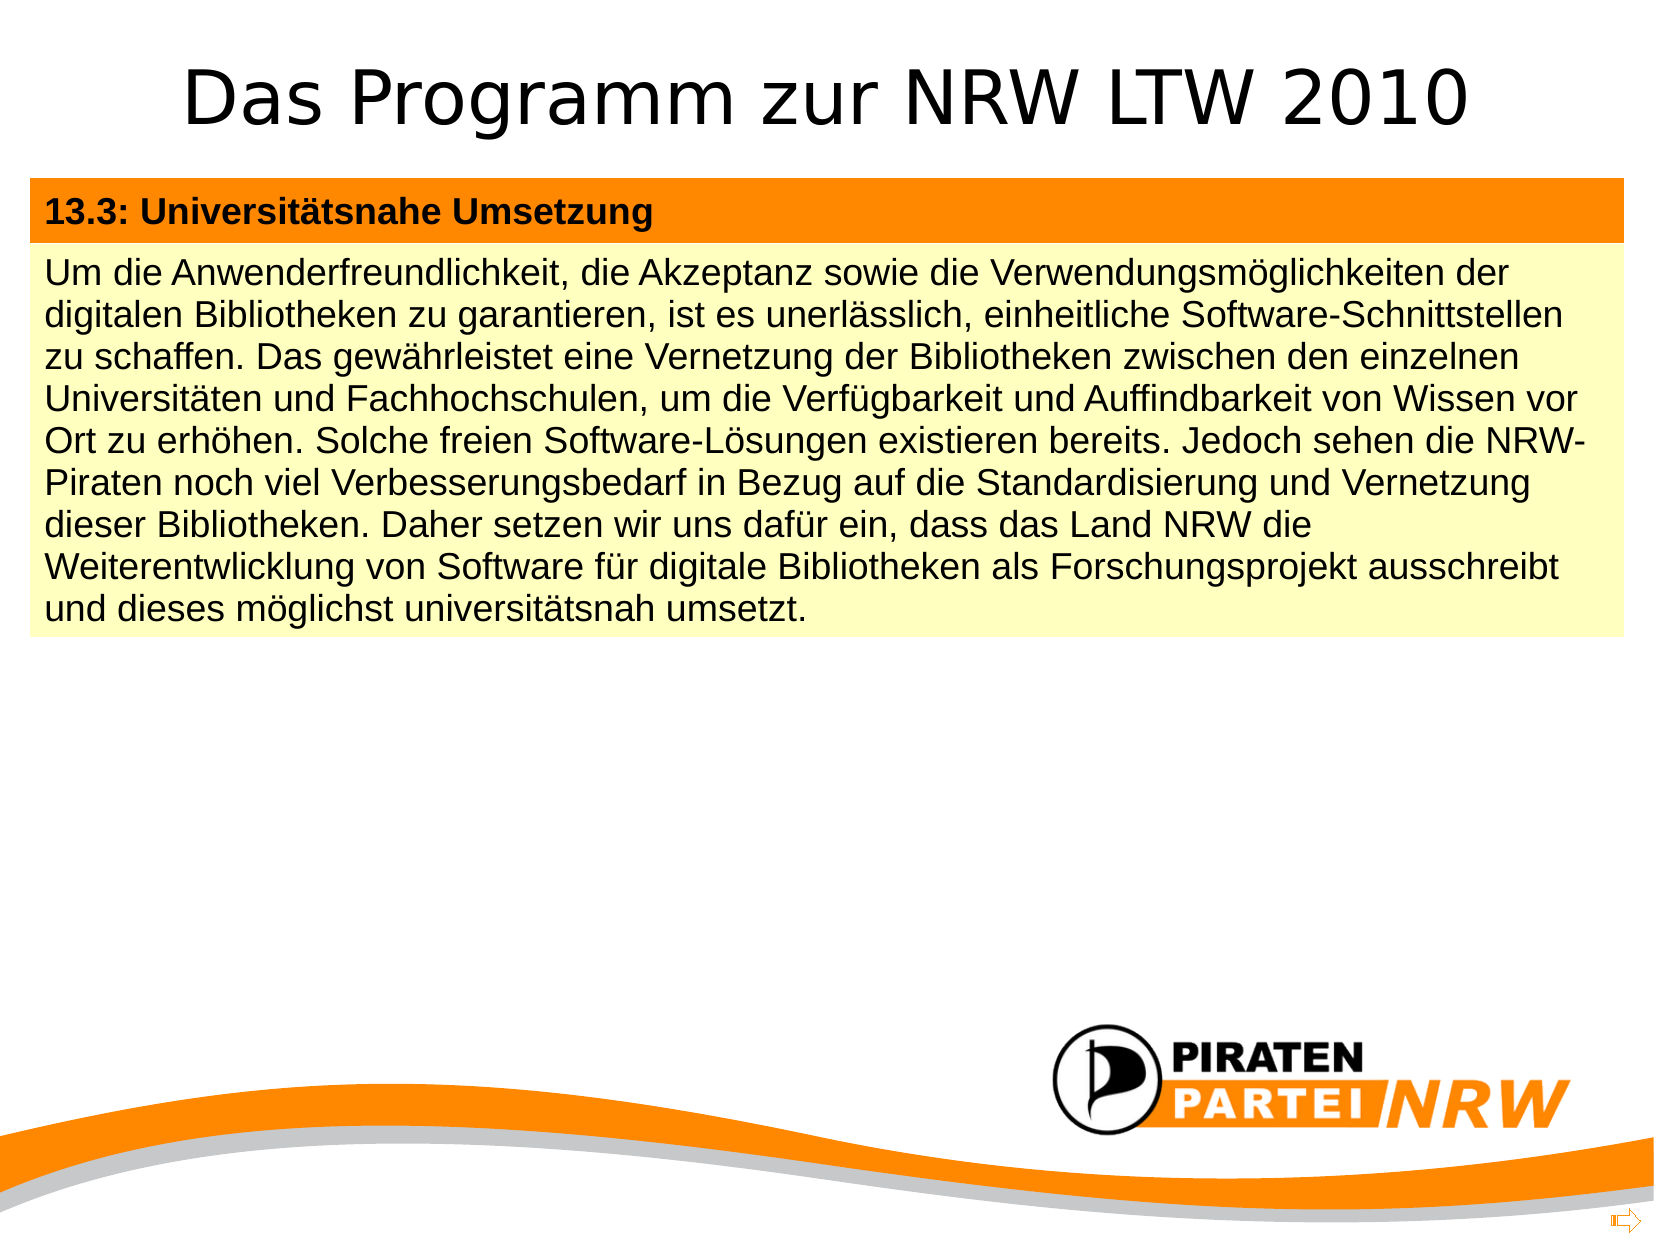

# Das Programm zur NRW LTW 2010
| 13.3: ﻿Universitätsnahe Umsetzung |
| --- |
| Um die Anwenderfreundlichkeit, die Akzeptanz sowie die Verwendungsmöglichkeiten der digitalen Bibliotheken zu garantieren, ist es unerlässlich, einheitliche Software-Schnittstellen zu schaffen. Das gewährleistet eine Vernetzung der Bibliotheken zwischen den einzelnen Universitäten und Fachhochschulen, um die Verfügbarkeit und Auffindbarkeit von Wissen vor Ort zu erhöhen. Solche freien Software-Lösungen existieren bereits. Jedoch sehen die NRW-Piraten noch viel Verbesserungsbedarf in Bezug auf die Standardisierung und Vernetzung dieser Bibliotheken. Daher setzen wir uns dafür ein, dass das Land NRW die Weiterentwlicklung von Software für digitale Bibliotheken als Forschungsprojekt ausschreibt und dieses möglichst universitätsnah umsetzt. |